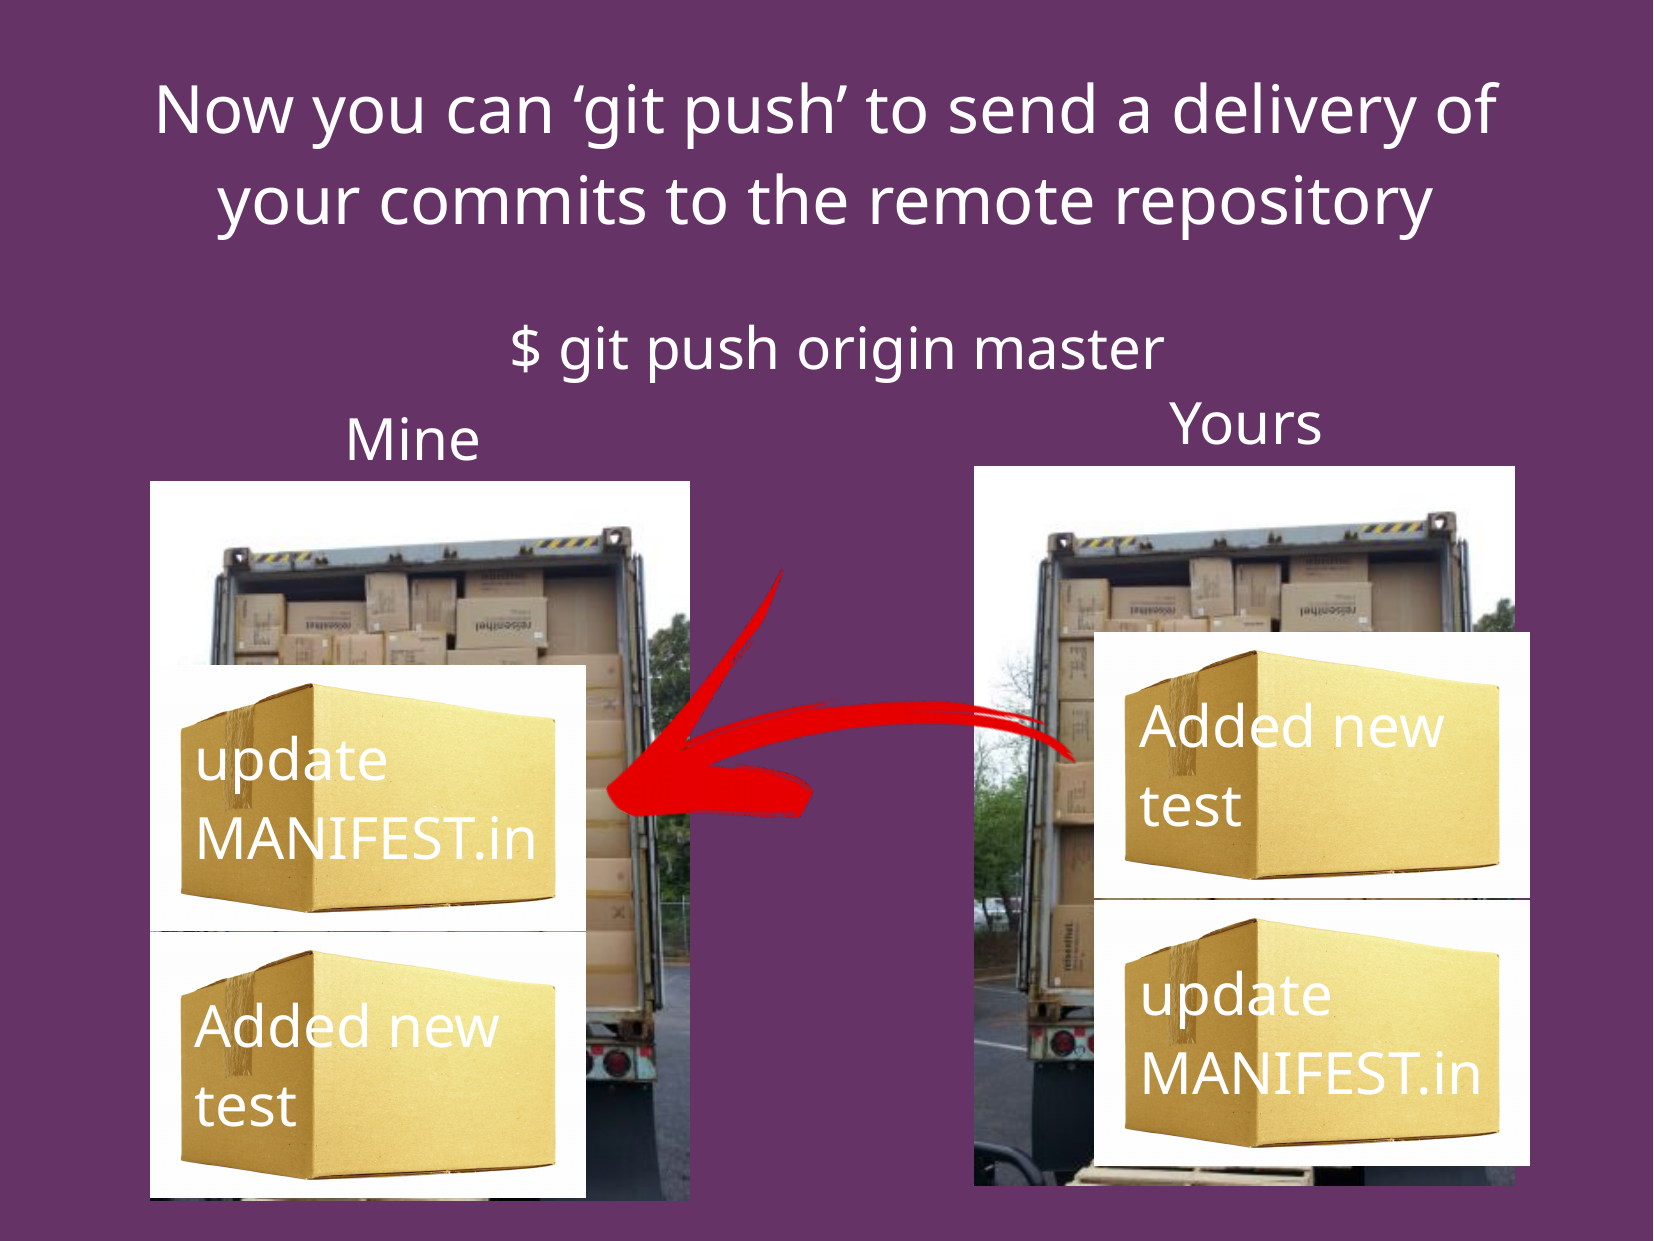

# Now you can ‘git push’ to send a delivery of your commits to the remote repository
$ git push origin master
Yours
Mine
Added new test
update MANIFEST.in
update MANIFEST.in
Added new test